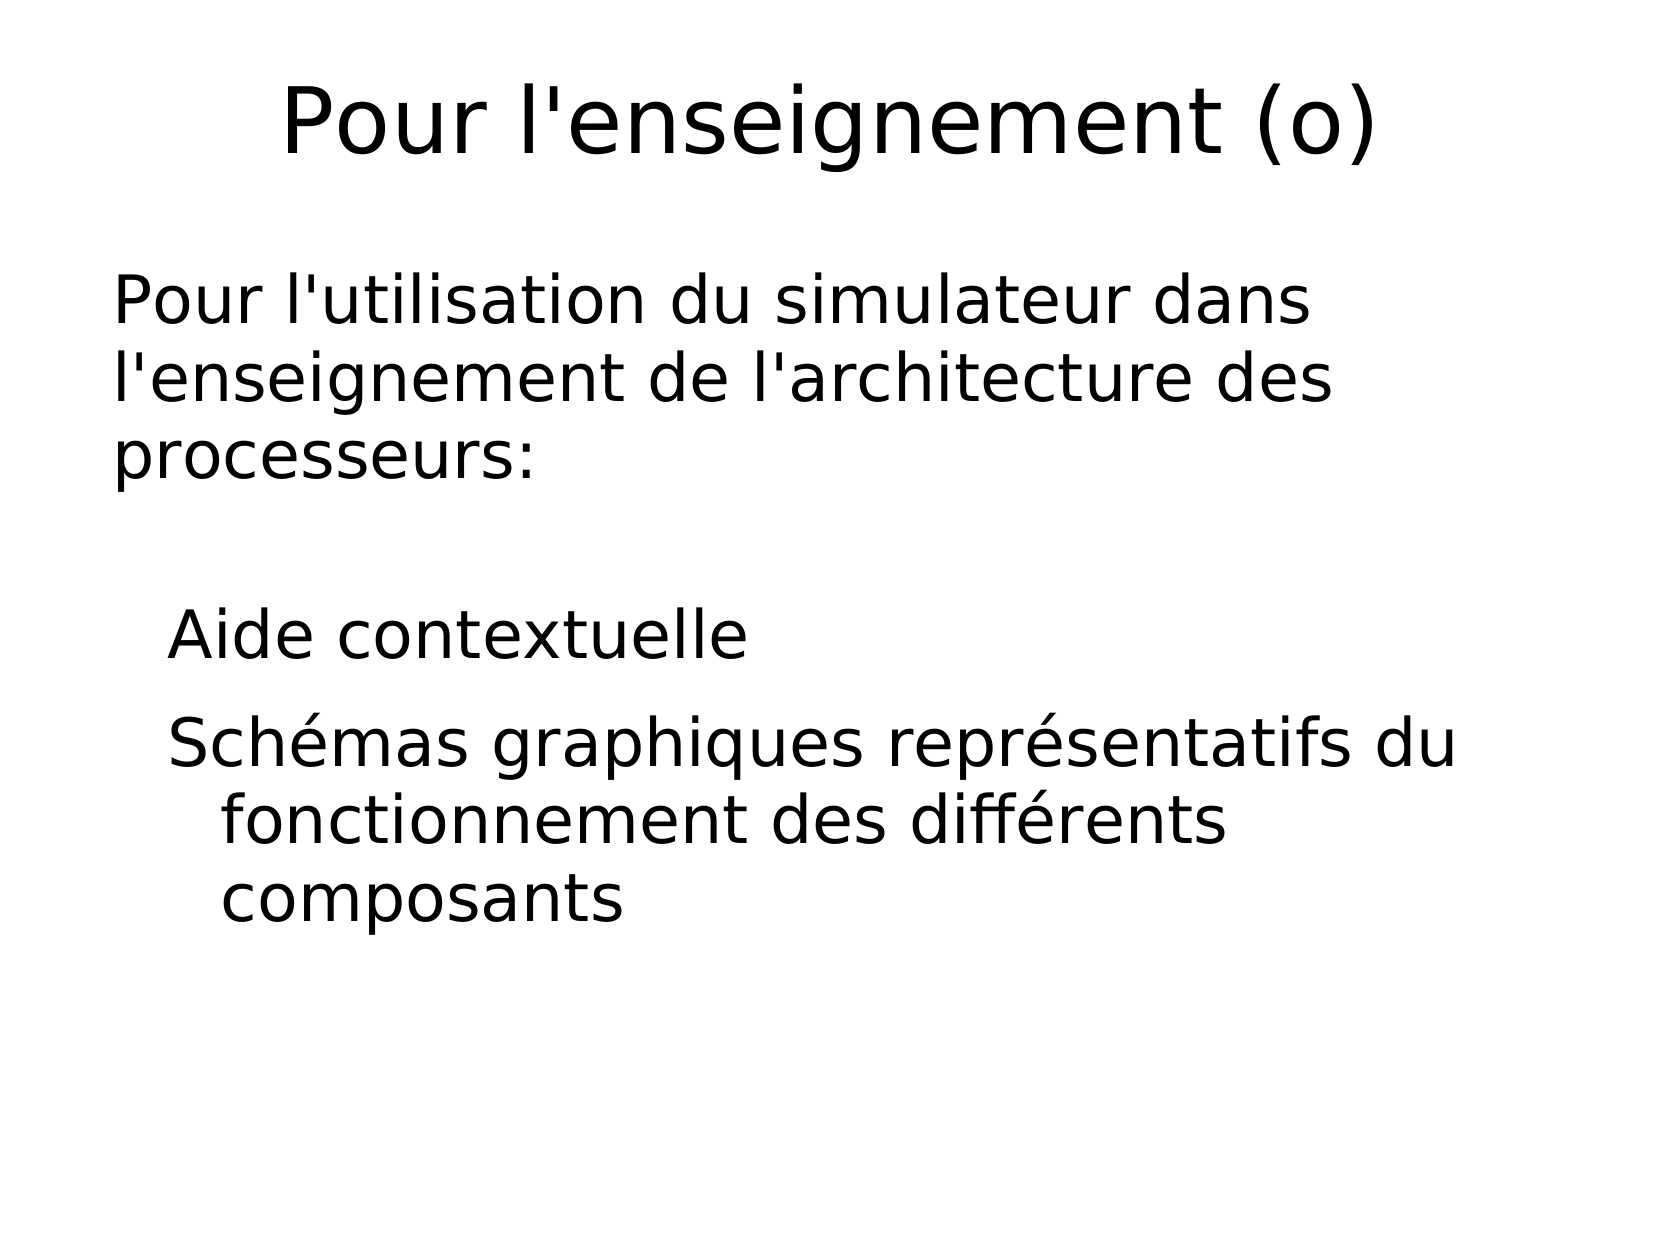

# Pour l'enseignement (o)
Pour l'utilisation du simulateur dans l'enseignement de l'architecture des processeurs:
Aide contextuelle
Schémas graphiques représentatifs du fonctionnement des différents composants